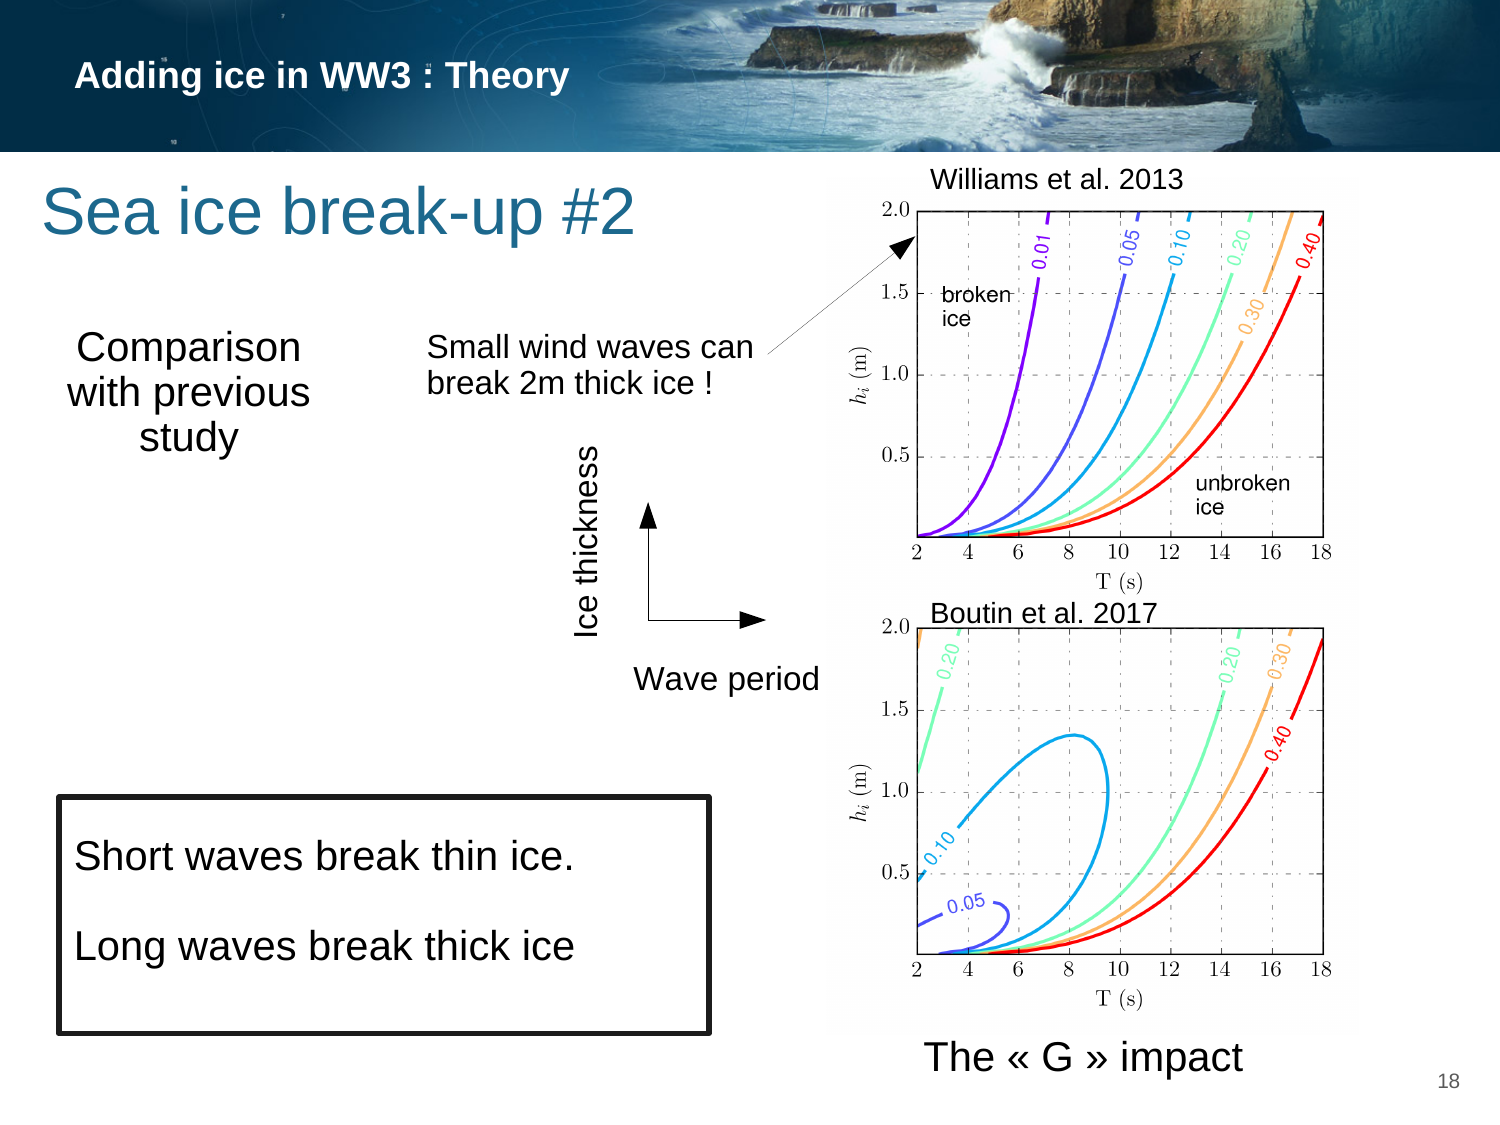

Adding ice in WW3 : Theory
# Sea ice break-up #2
Williams et al. 2013
Comparison with previous study
Small wind waves can break 2m thick ice !
Ice thickness
Boutin et al. 2017
Wave period
Short waves break thin ice.
Long waves break thick ice
The « G » impact
The G im